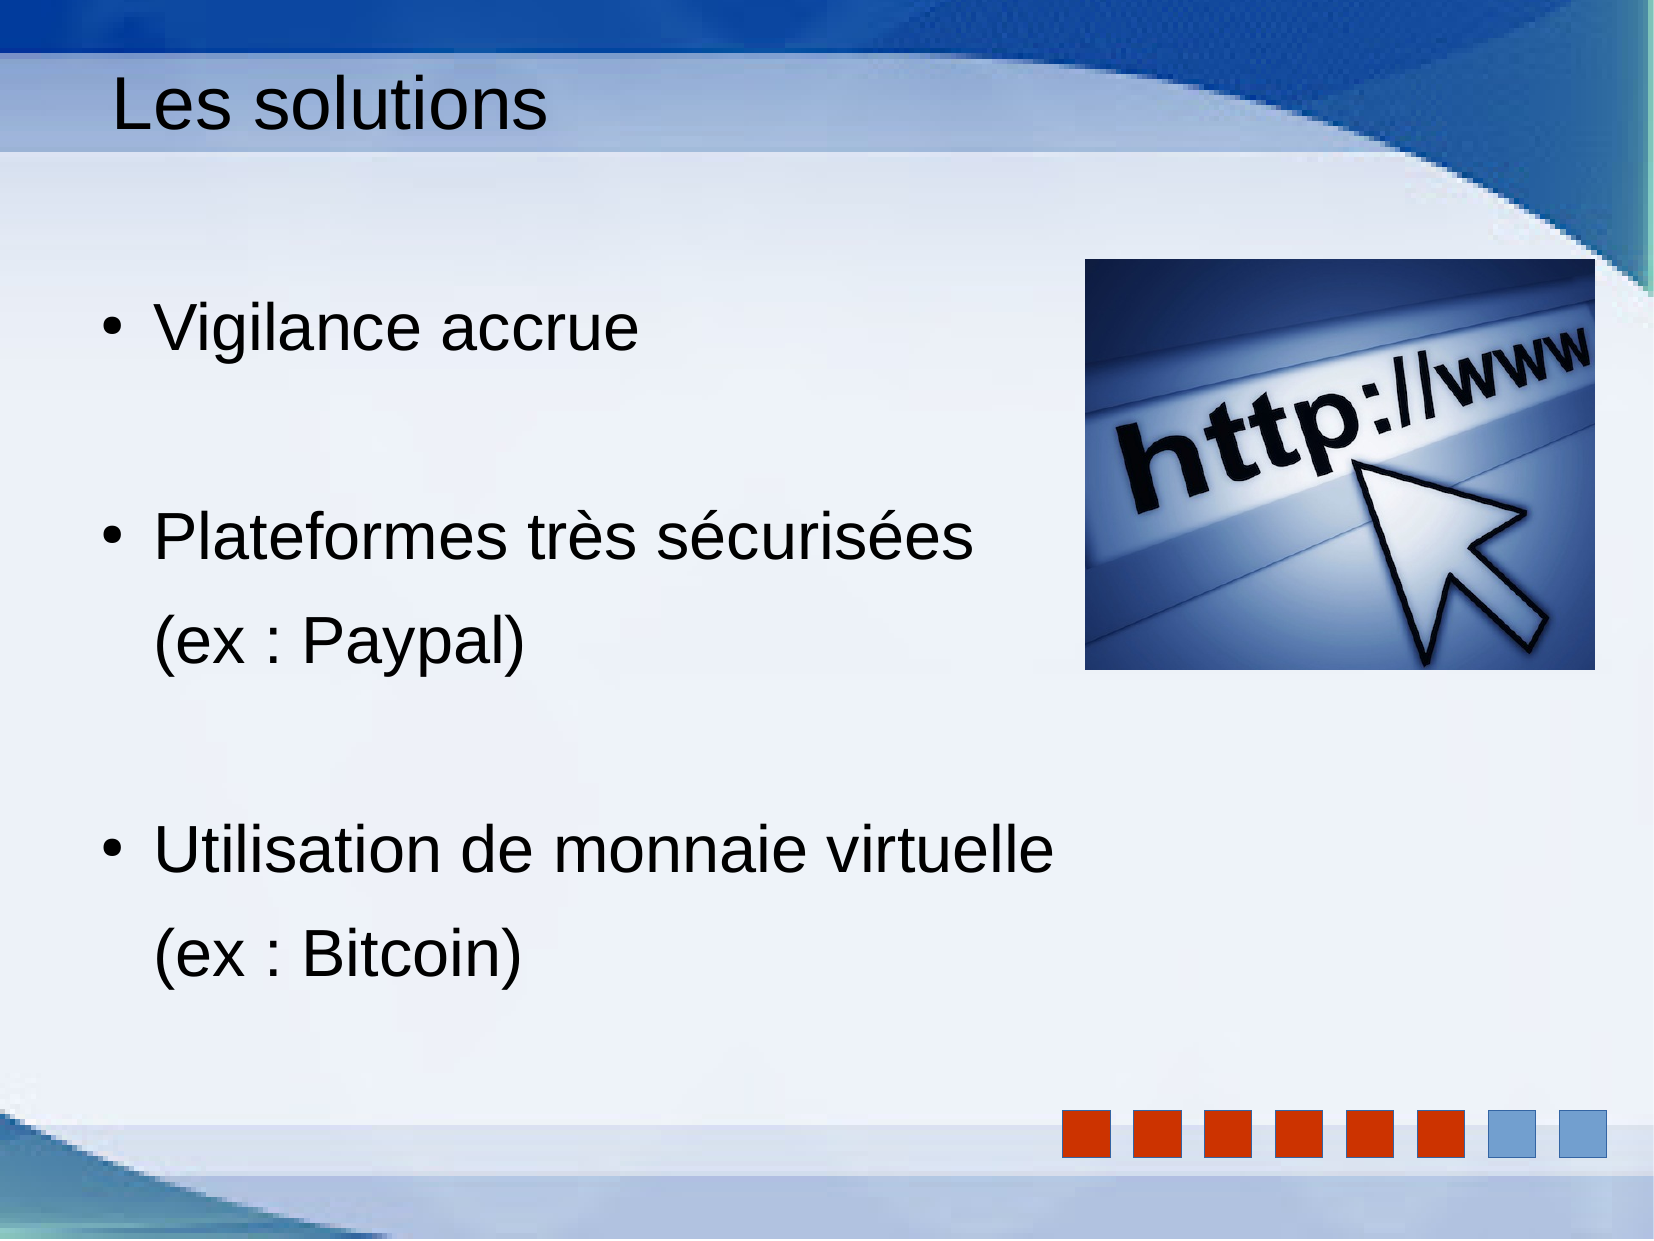

# Les solutions
Vigilance accrue
Plateformes très sécurisées
(ex : Paypal)
Utilisation de monnaie virtuelle
(ex : Bitcoin)
Diapositive 2